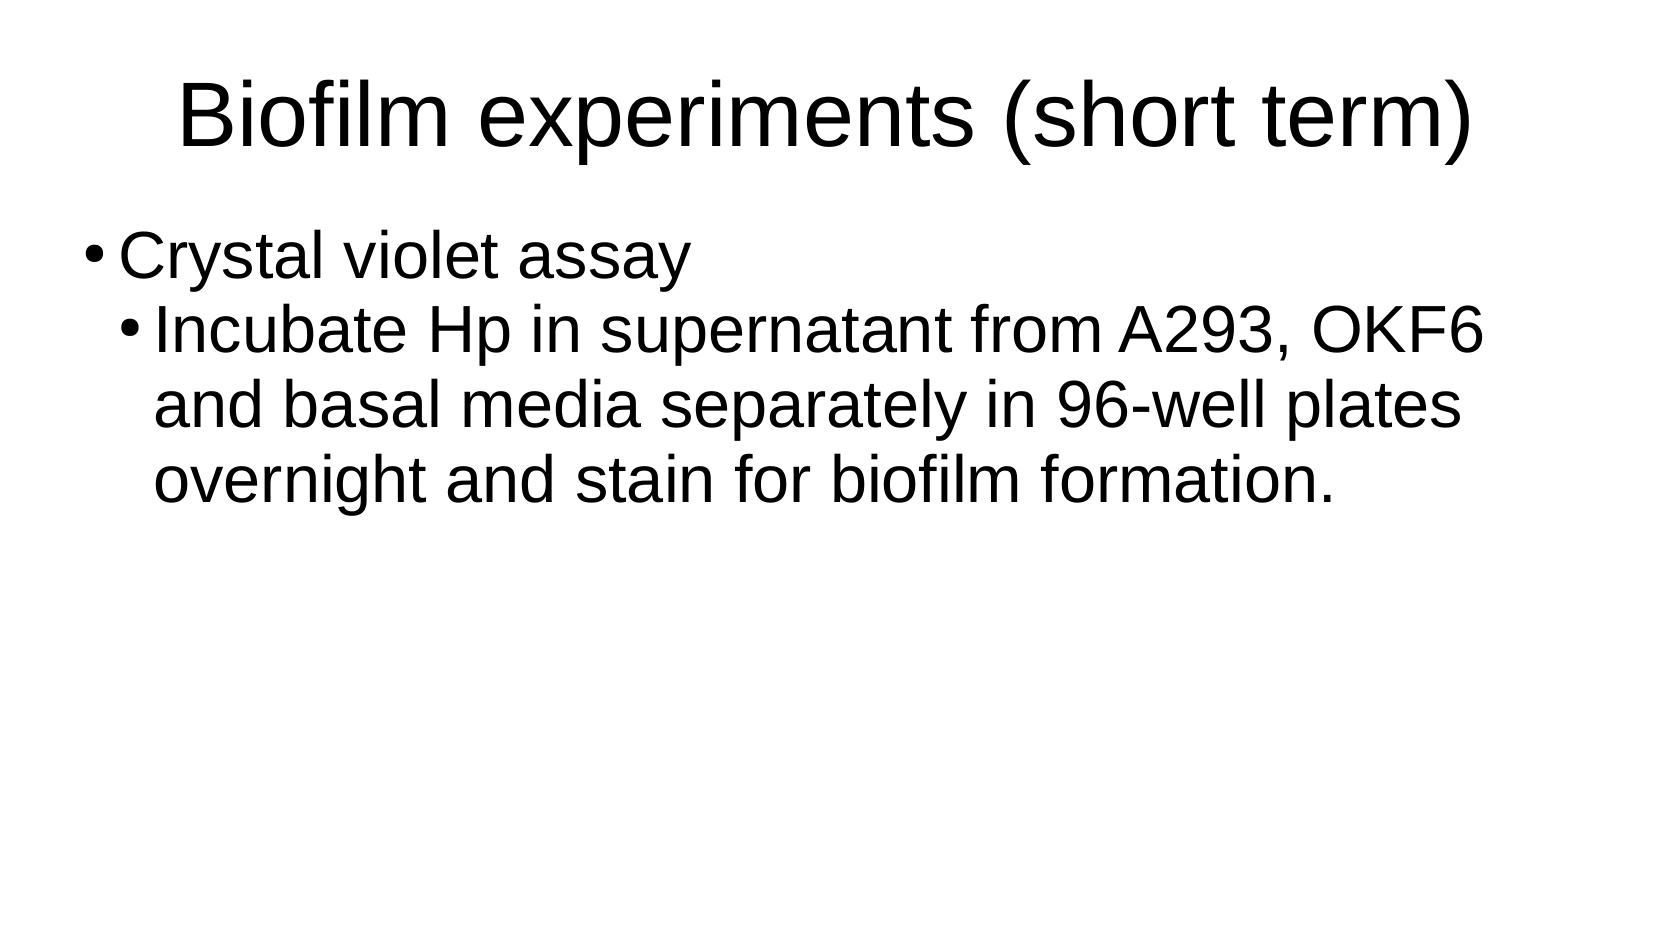

# Biofilm experiments (short term)
Crystal violet assay
Incubate Hp in supernatant from A293, OKF6 and basal media separately in 96-well plates overnight and stain for biofilm formation.